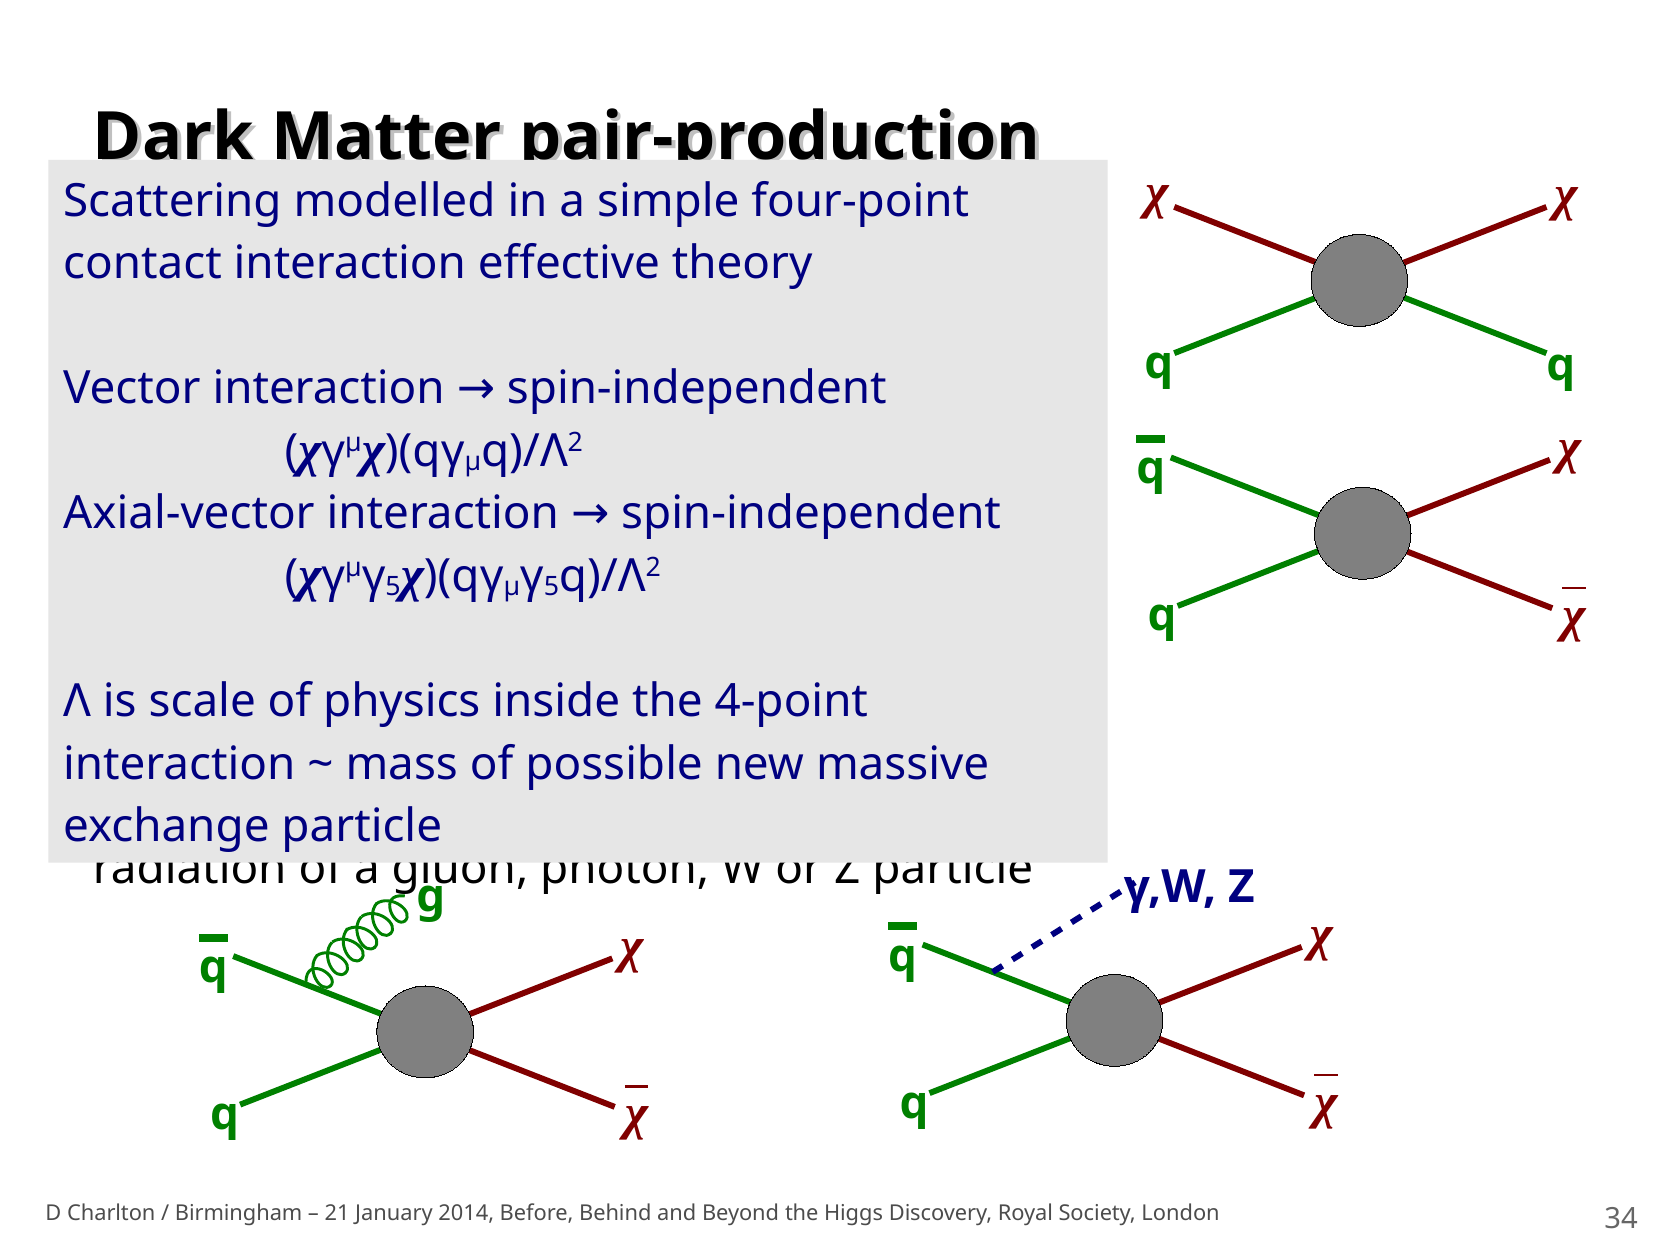

Dark Matter pair-production
χ
χ
q
q
Scattering modelled in a simple four-point contact interaction effective theory
Vector interaction → spin-independent
			(χγμχ)(qγμq)/Λ2
Axial-vector interaction → spin-independent
			(χγμγ5χ)(qγμγ5q)/Λ2
Λ is scale of physics inside the 4-point interaction ~ mass of possible new massive exchange particle
Traditional searches for dark matter interactions in matter - scattering of DM particles (χ) off nuclei
Crossed diagram at the LHC → pair-production of DM particles, gives missing transverse momentum (ETmiss)
To observe (trigger on) such events, we need additional activity, e.g. from initial-state radiation of a gluon, photon, W or Z particle
χ
q
q
χ
γ,W, Z
g
χ
q
q
χ
χ
q
q
χ